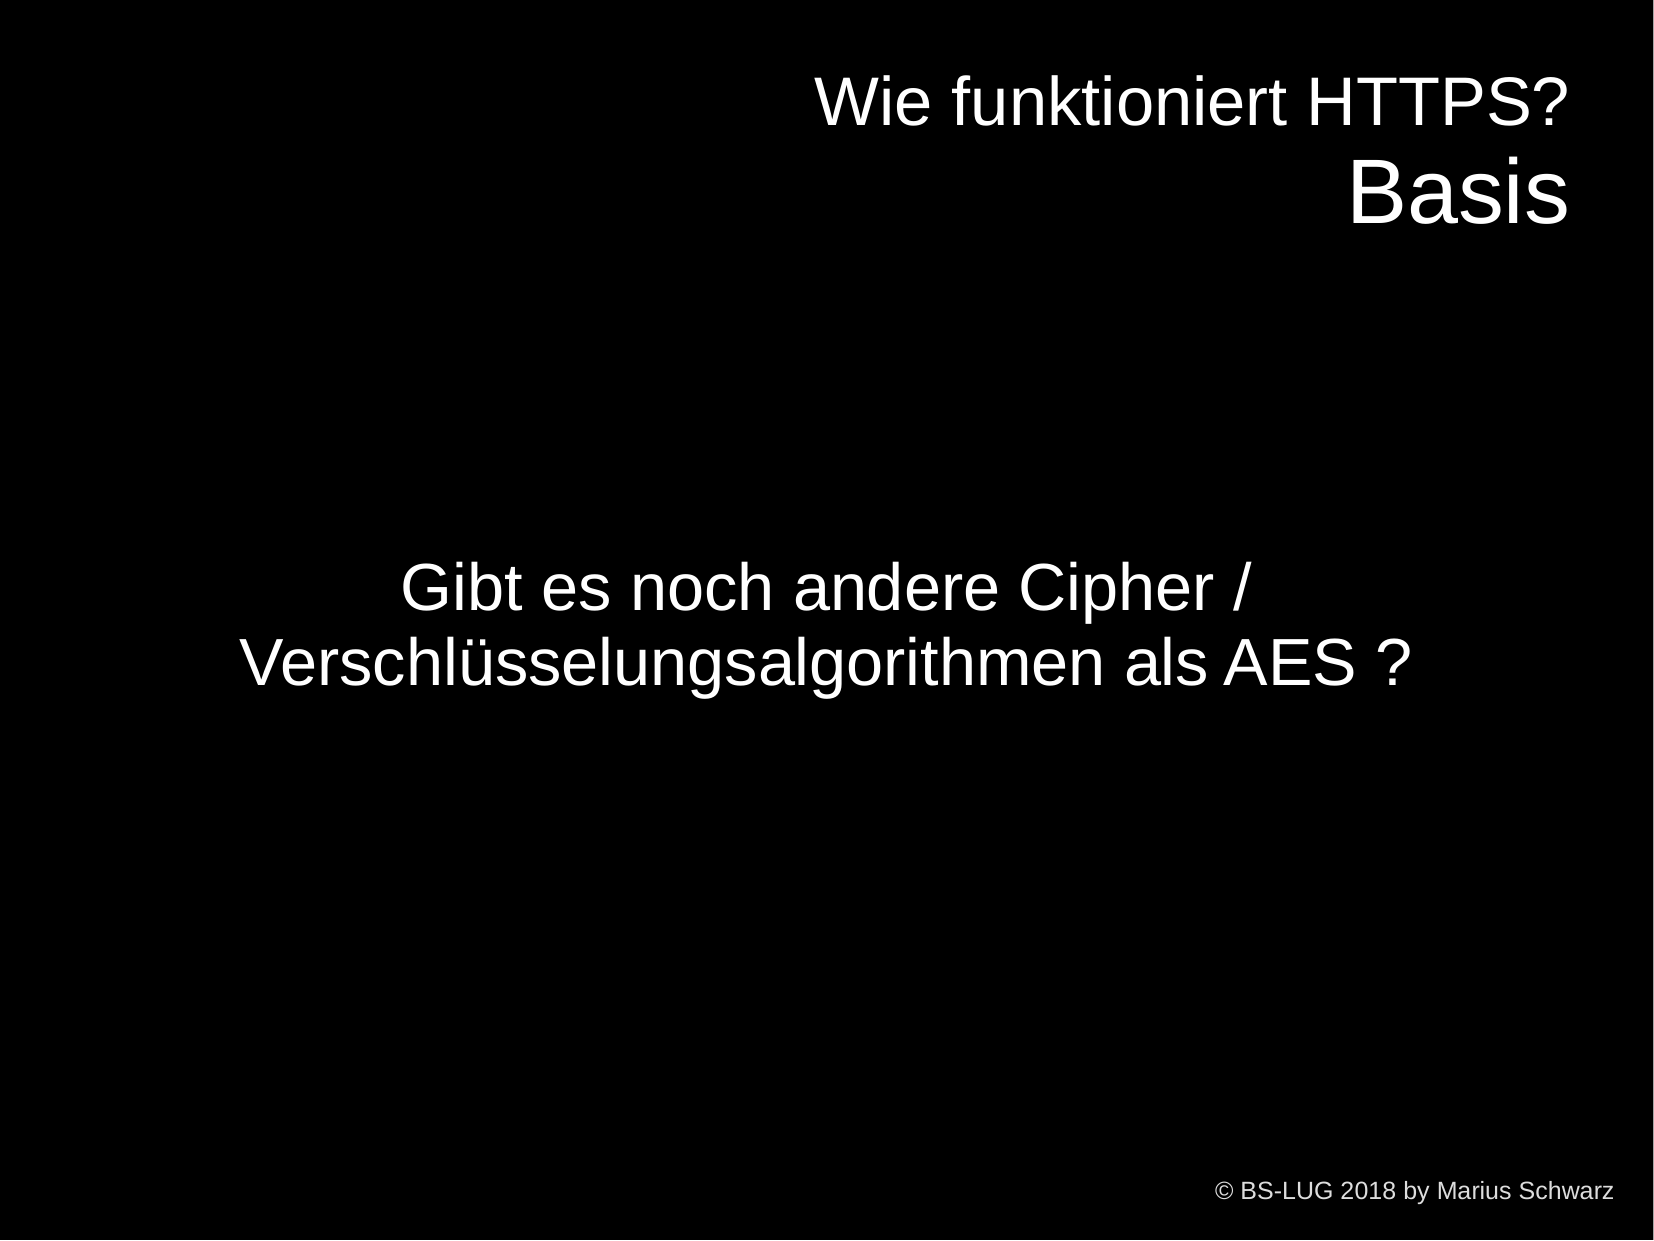

# Wie funktioniert HTTPS? Basis
Gibt es noch andere Cipher / Verschlüsselungsalgorithmen als AES ?
© BS-LUG 2018 by Marius Schwarz